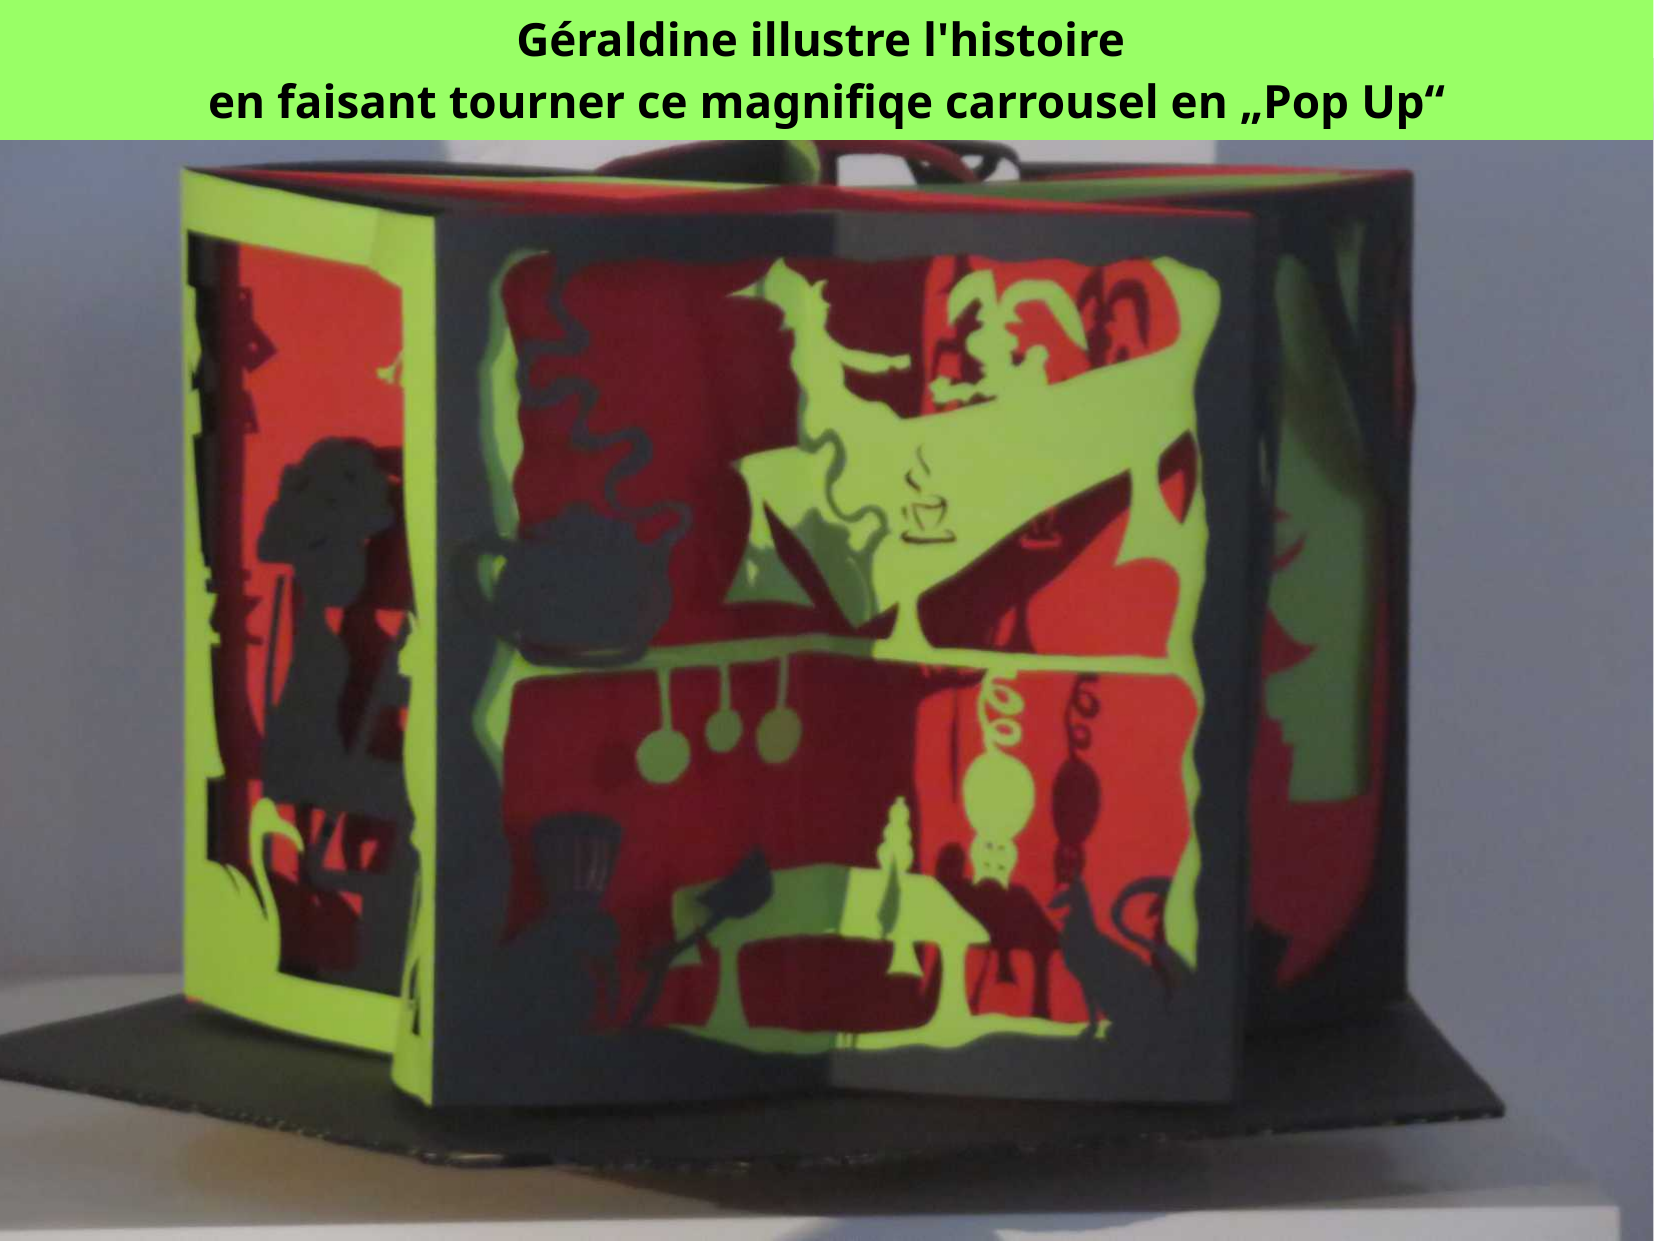

Géraldine illustre l'histoire
en faisant tourner ce magnifiqe carrousel en „Pop Up“